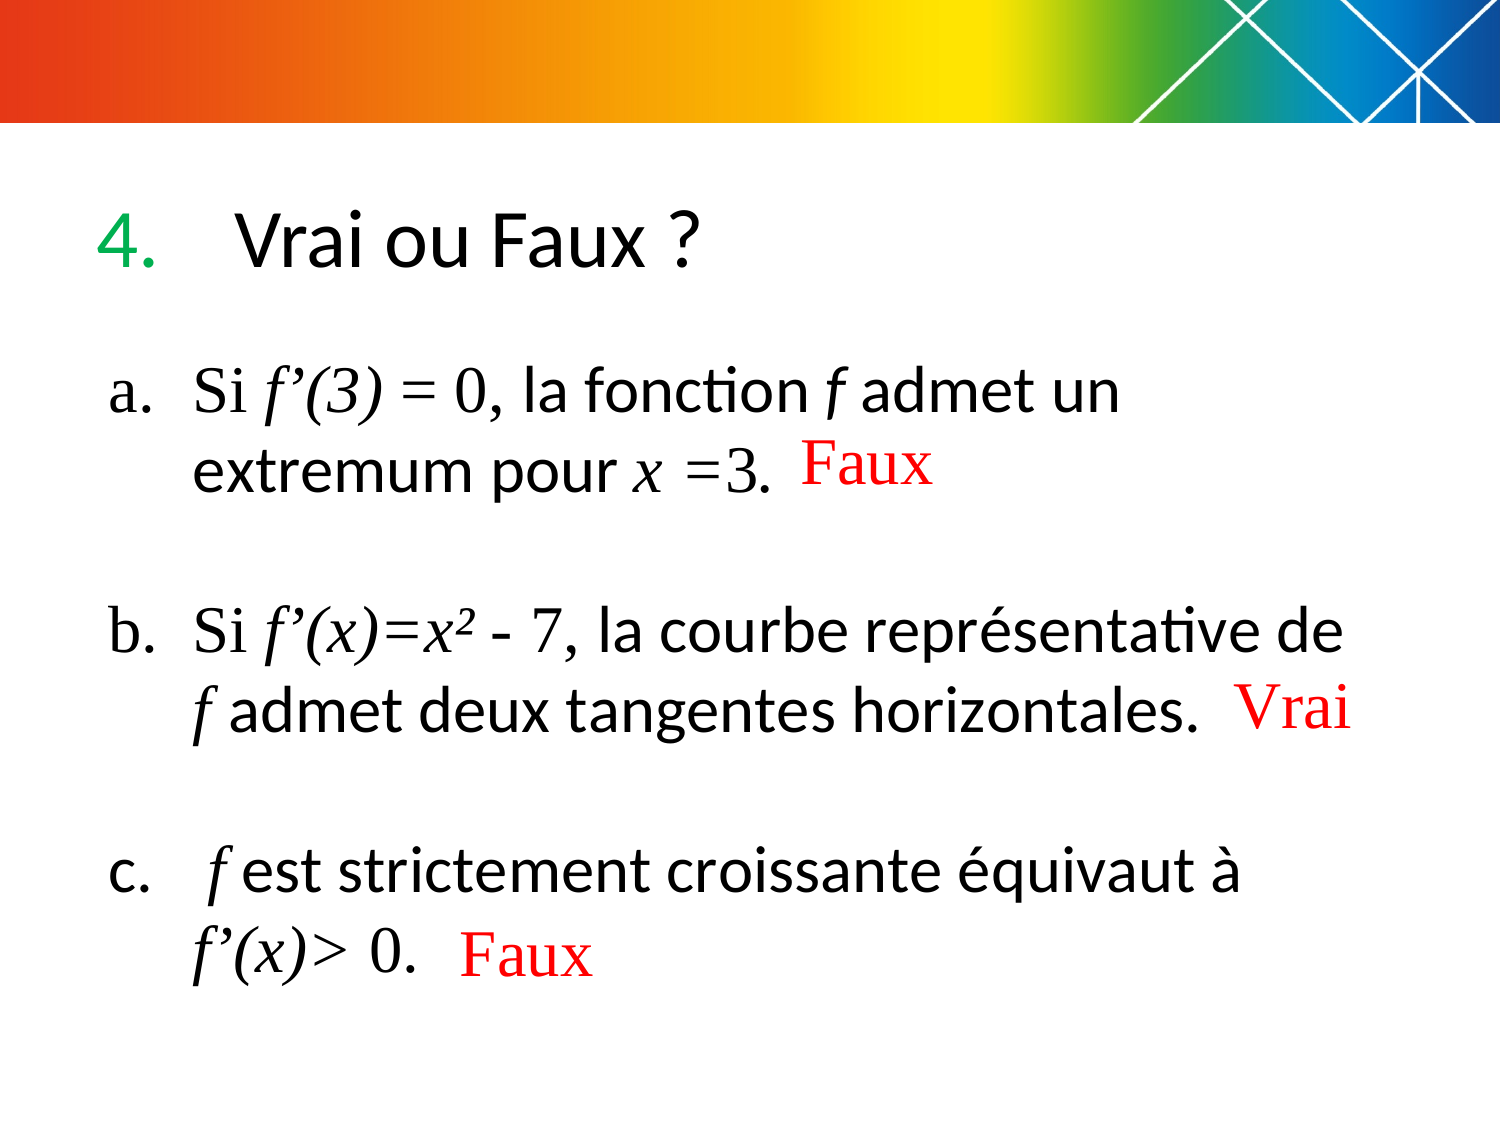

# Vrai ou Faux ?
Si f’(3) = 0, la fonction f admet un extremum pour x =3.
Si f’(x)=x² - 7, la courbe représentative de f admet deux tangentes horizontales.
 f est strictement croissante équivaut à f’(x)> 0.
Faux
Vrai
Faux